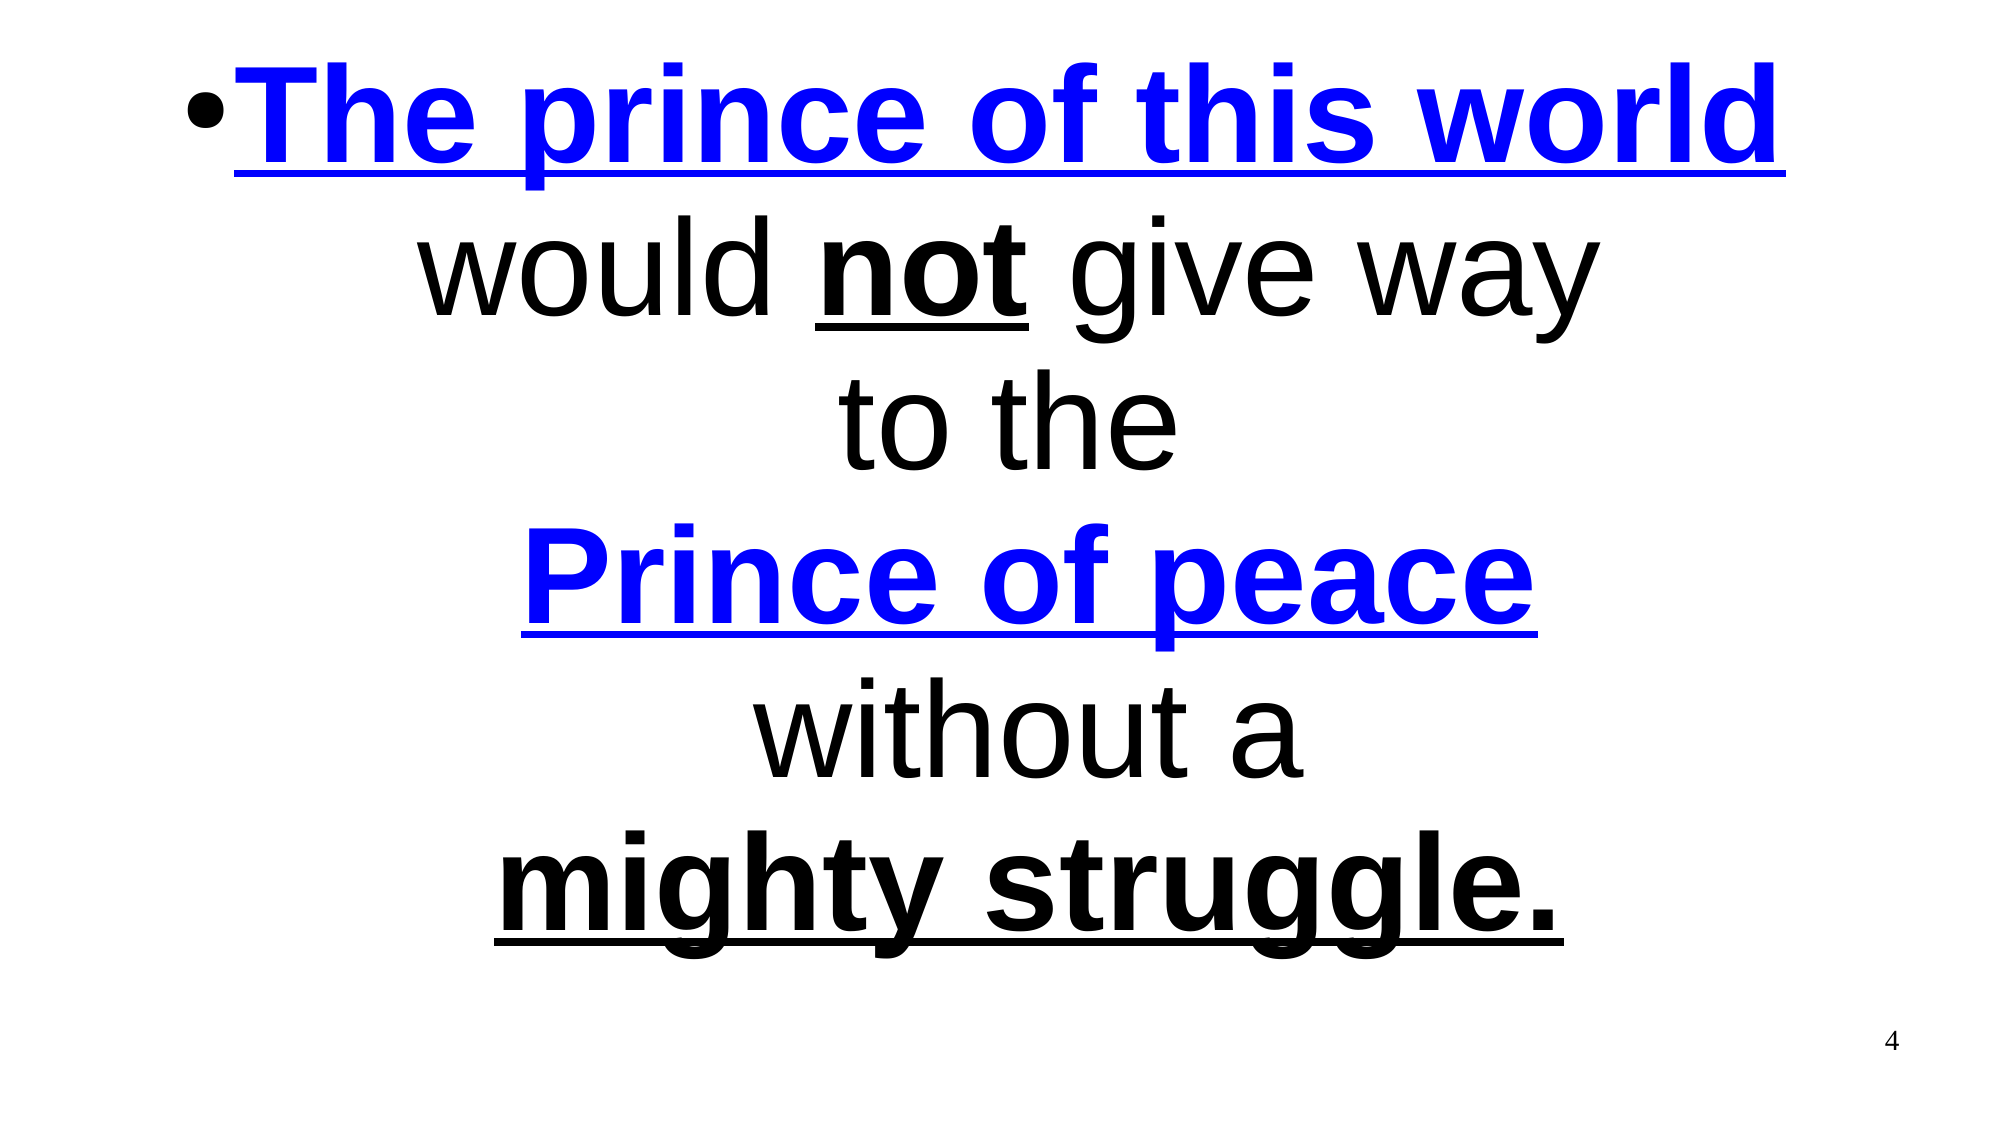

# The prince of this world would not give way to the Prince of peace without a mighty struggle.
4